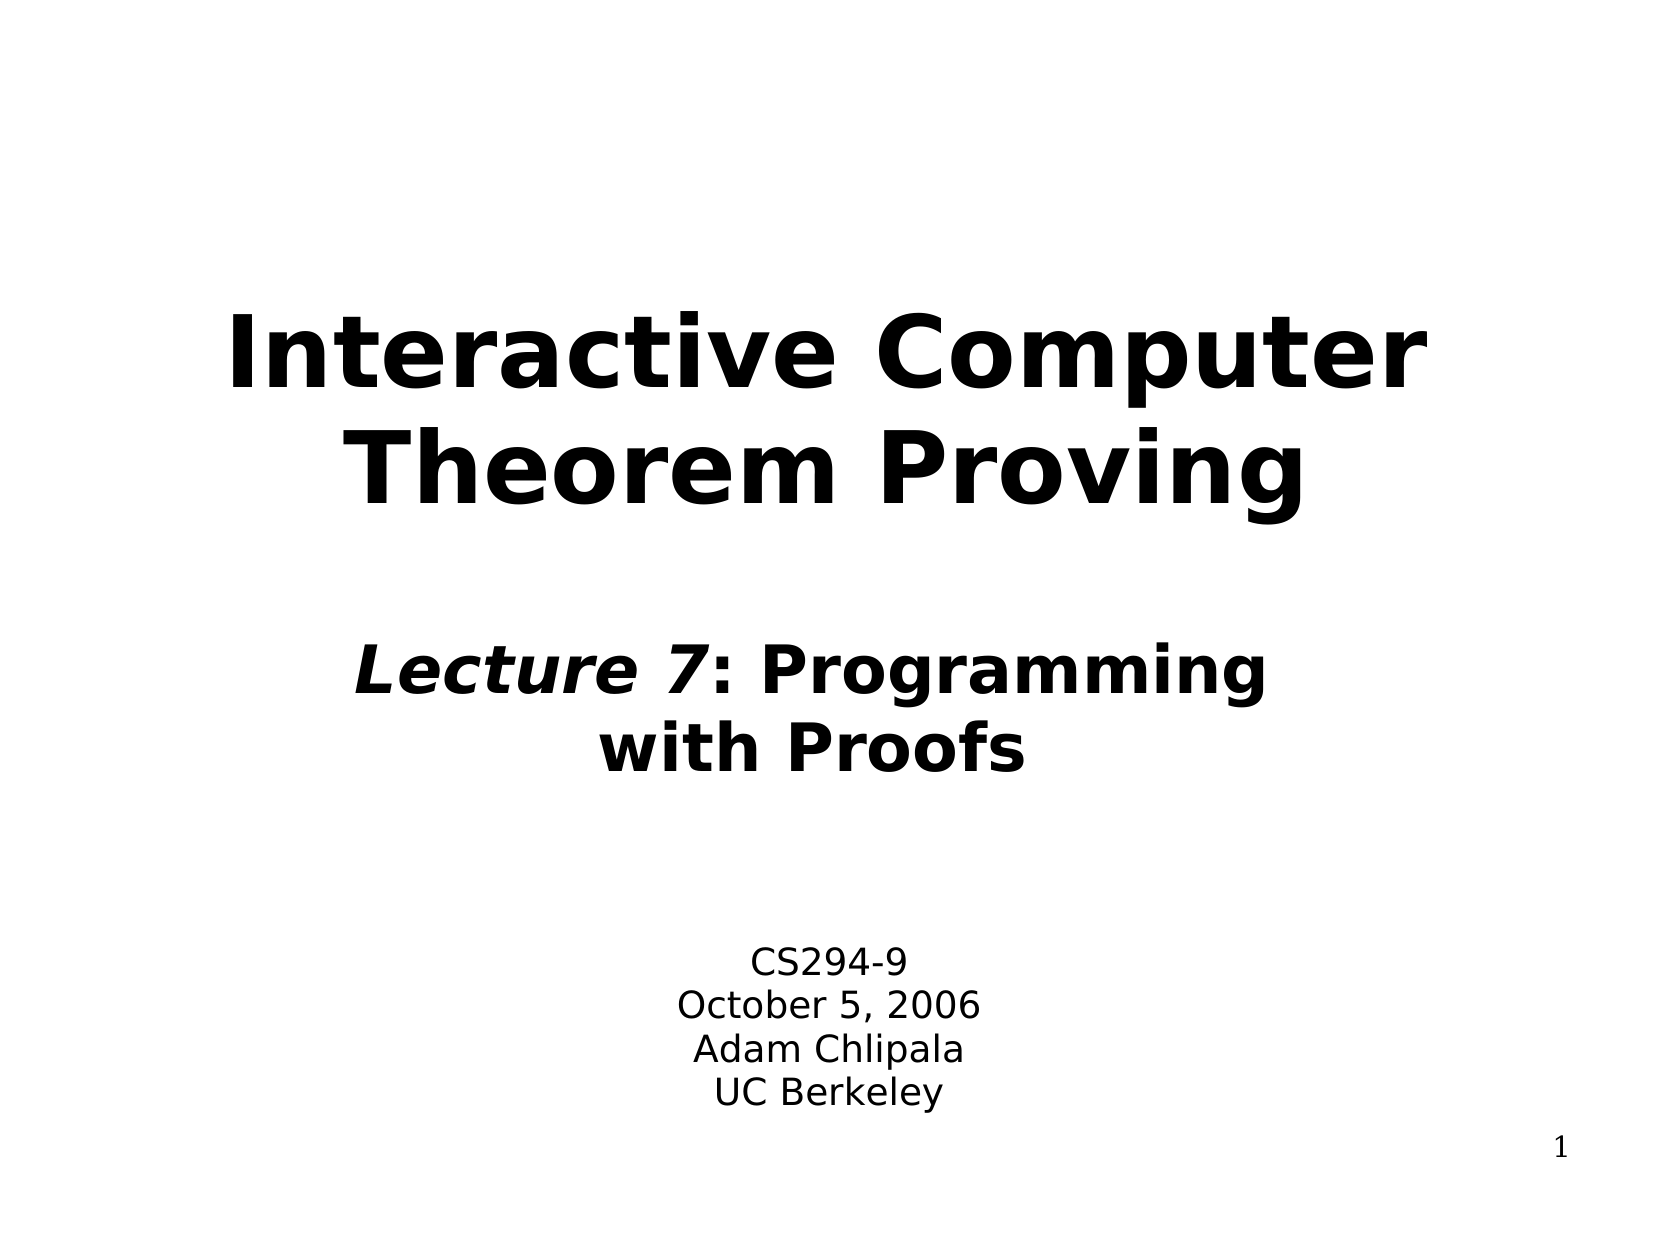

Interactive Computer
Theorem Proving
Lecture 7: Programming with Proofs
CS294-9
October 5, 2006
Adam Chlipala
UC Berkeley
1